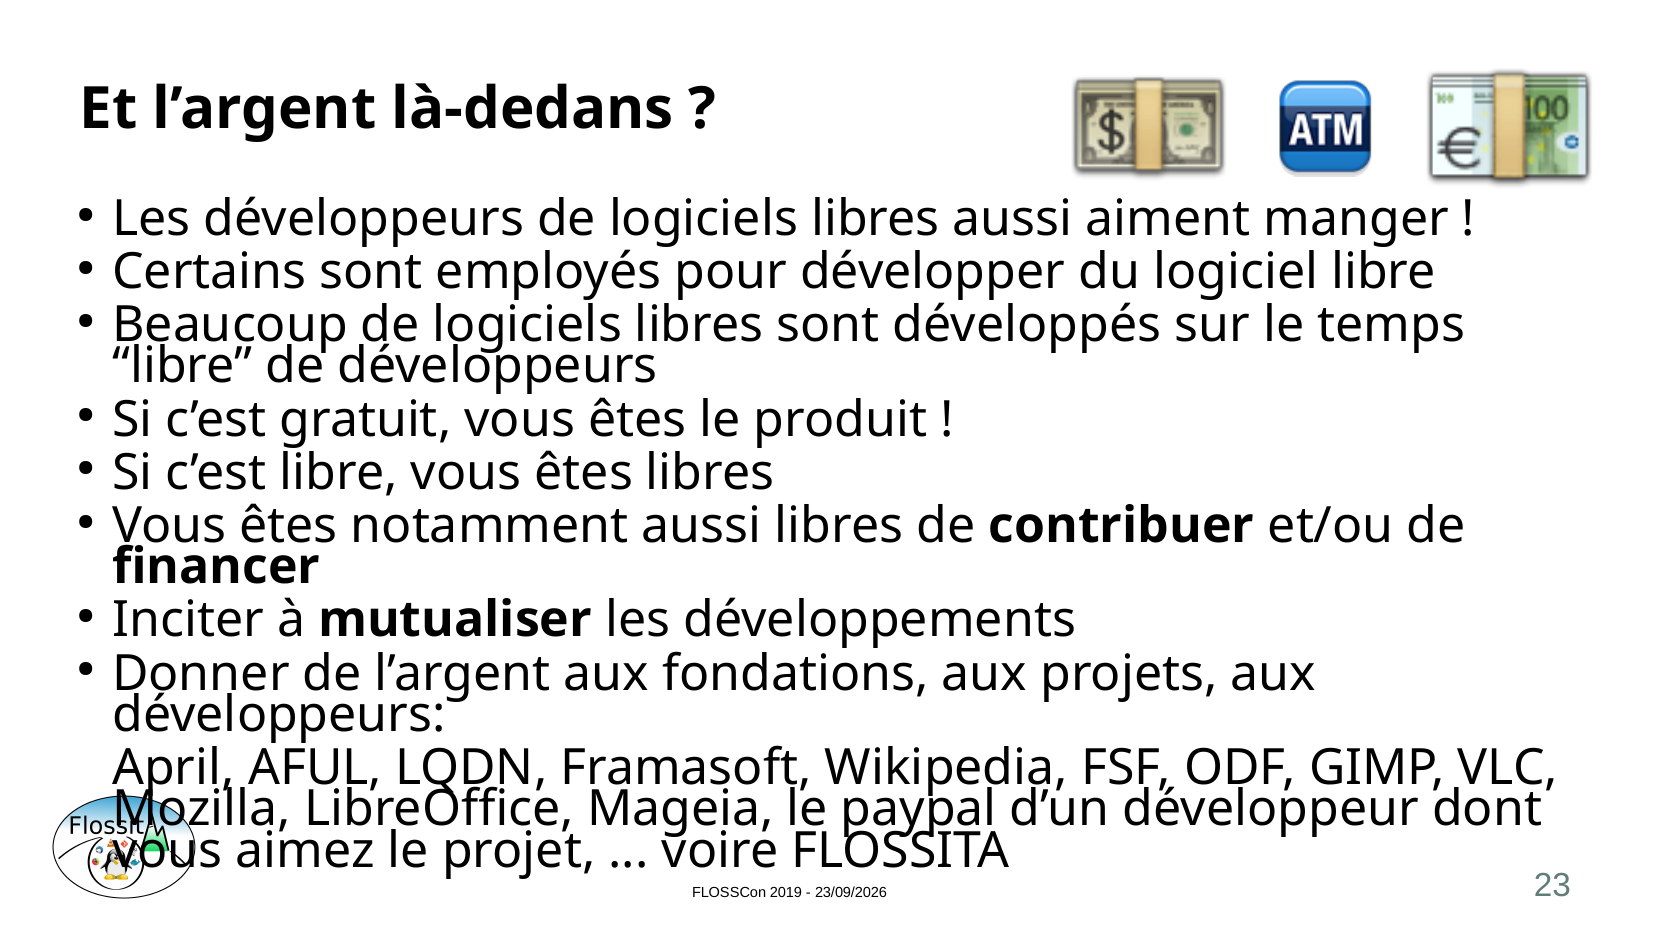

Et l’argent là-dedans ?
Les développeurs de logiciels libres aussi aiment manger !
Certains sont employés pour développer du logiciel libre
Beaucoup de logiciels libres sont développés sur le temps “libre” de développeurs
Si c’est gratuit, vous êtes le produit !
Si c’est libre, vous êtes libres
Vous êtes notamment aussi libres de contribuer et/ou de financer
Inciter à mutualiser les développements
Donner de l’argent aux fondations, aux projets, aux développeurs:
April, AFUL, LQDN, Framasoft, Wikipedia, FSF, ODF, GIMP, VLC, Mozilla, LibreOffice, Mageia, le paypal d’un développeur dont vous aimez le projet, ... voire FLOSSITA
23